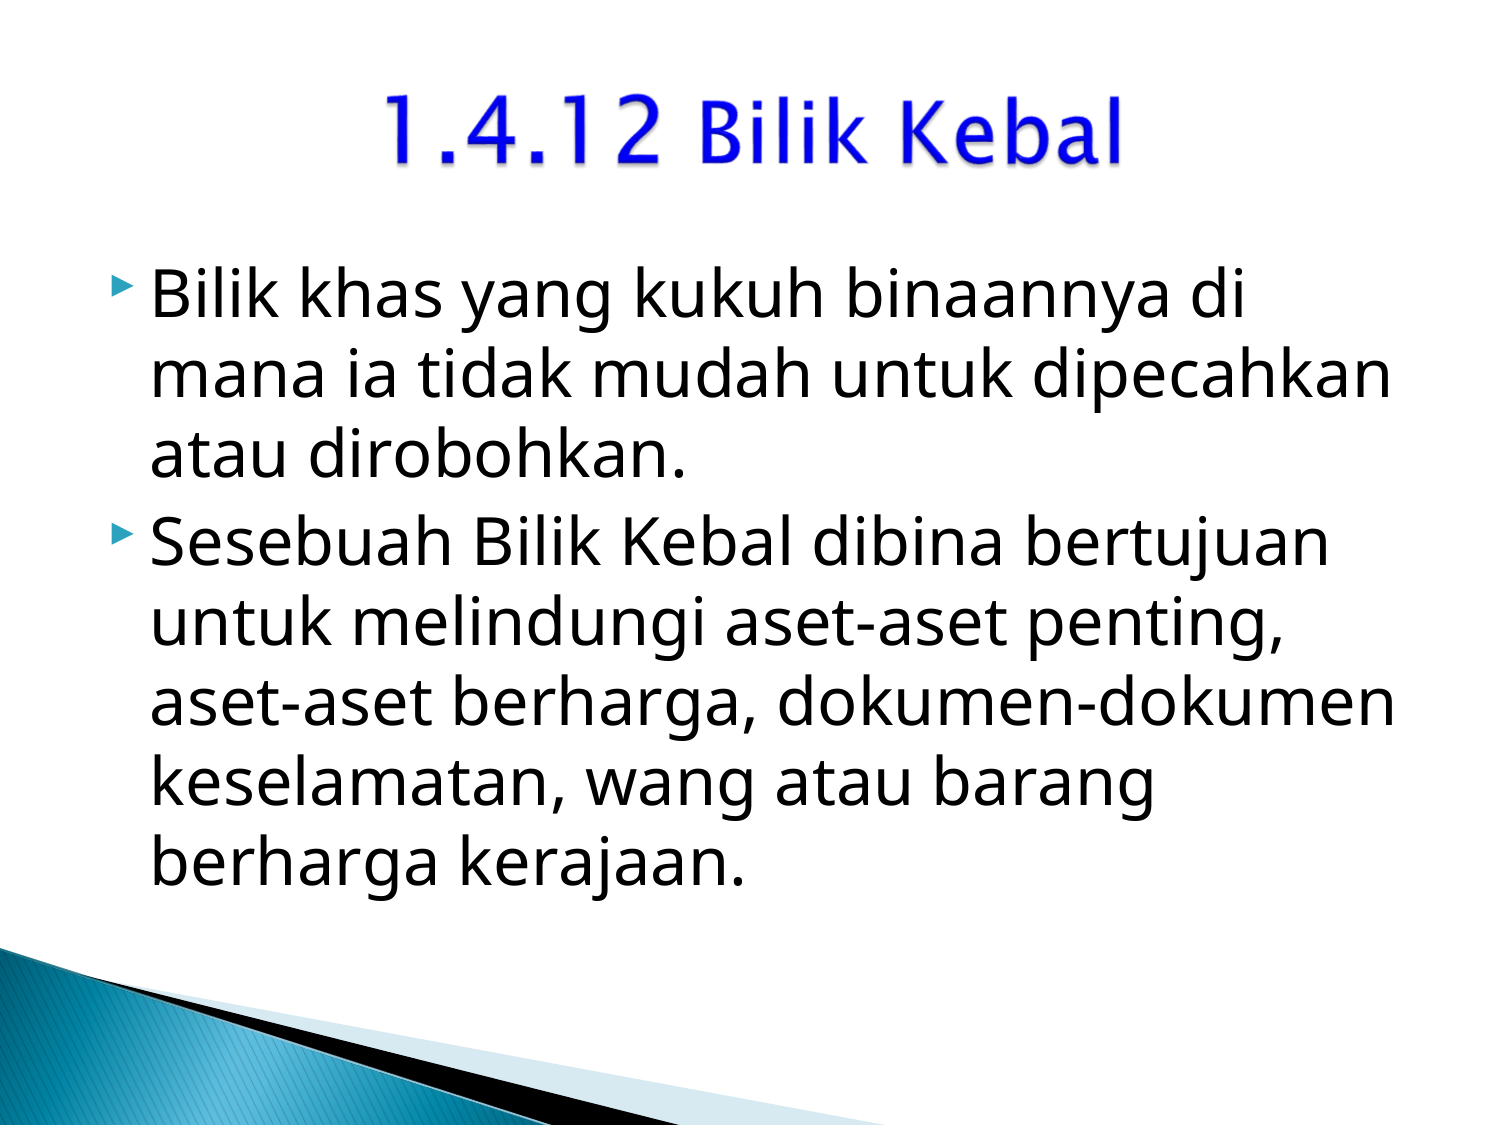

# Bilik khas yang kukuh binaannya di mana ia tidak mudah untuk dipecahkan atau dirobohkan.
Sesebuah Bilik Kebal dibina bertujuan untuk melindungi aset-aset penting, aset-aset berharga, dokumen-dokumen keselamatan, wang atau barang berharga kerajaan.